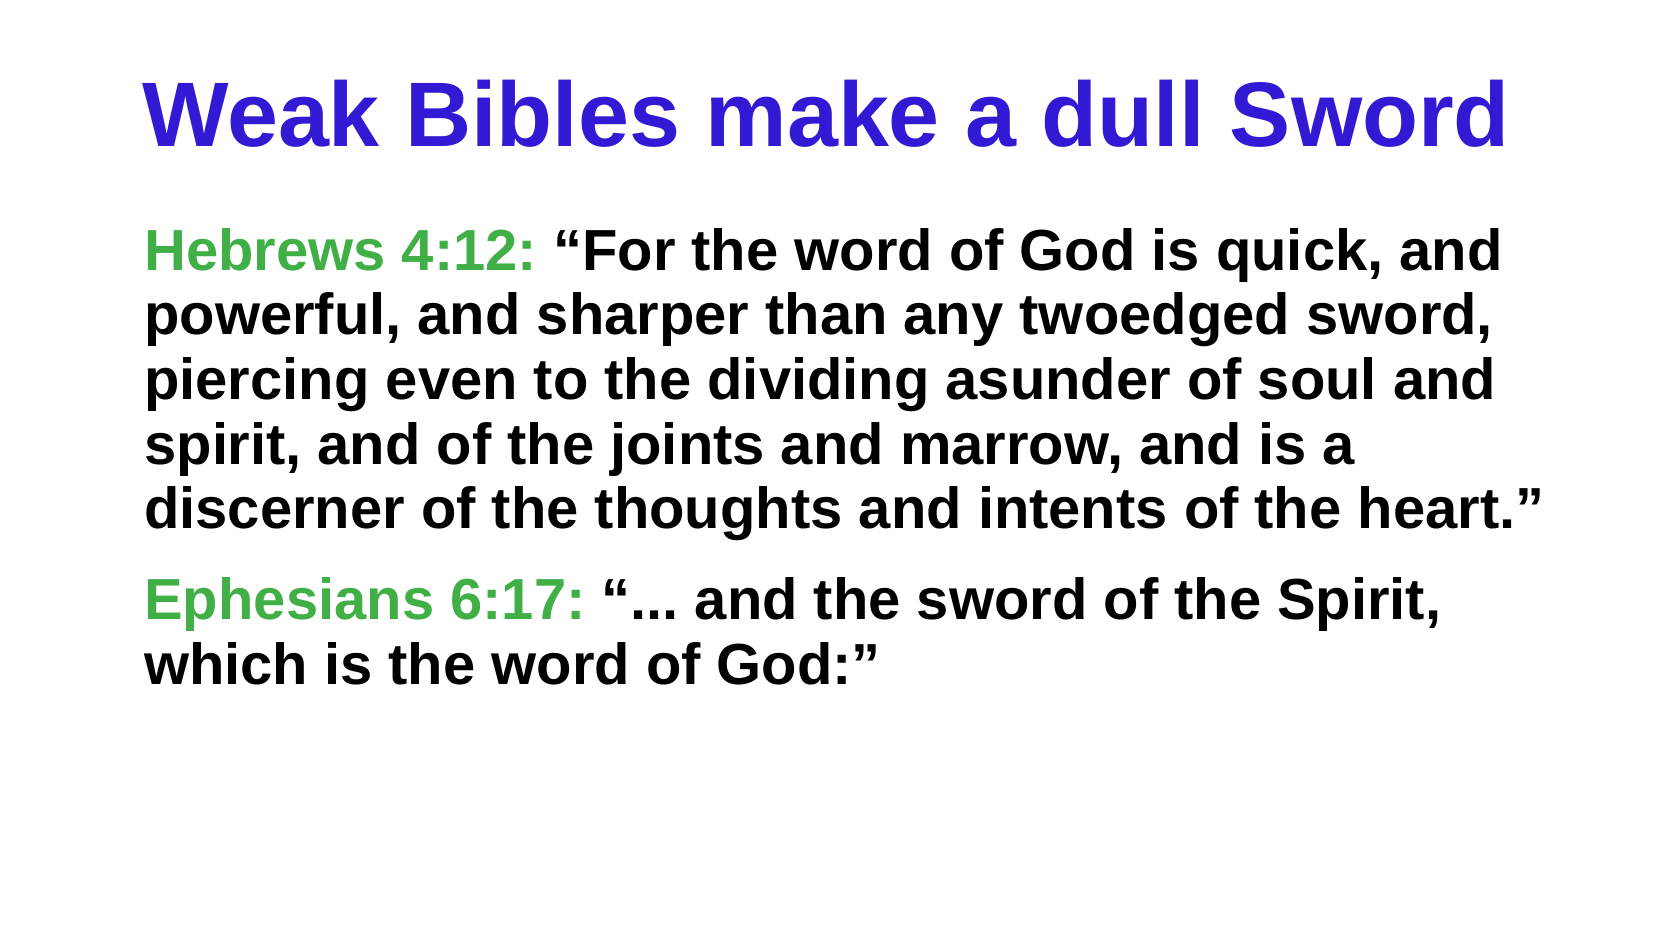

# Weak Bibles make a dull Sword
Hebrews 4:12: “For the word of God is quick, and powerful, and sharper than any twoedged sword, piercing even to the dividing asunder of soul and spirit, and of the joints and marrow, and is a discerner of the thoughts and intents of the heart.”
Ephesians 6:17: “... and the sword of the Spirit, which is the word of God:”